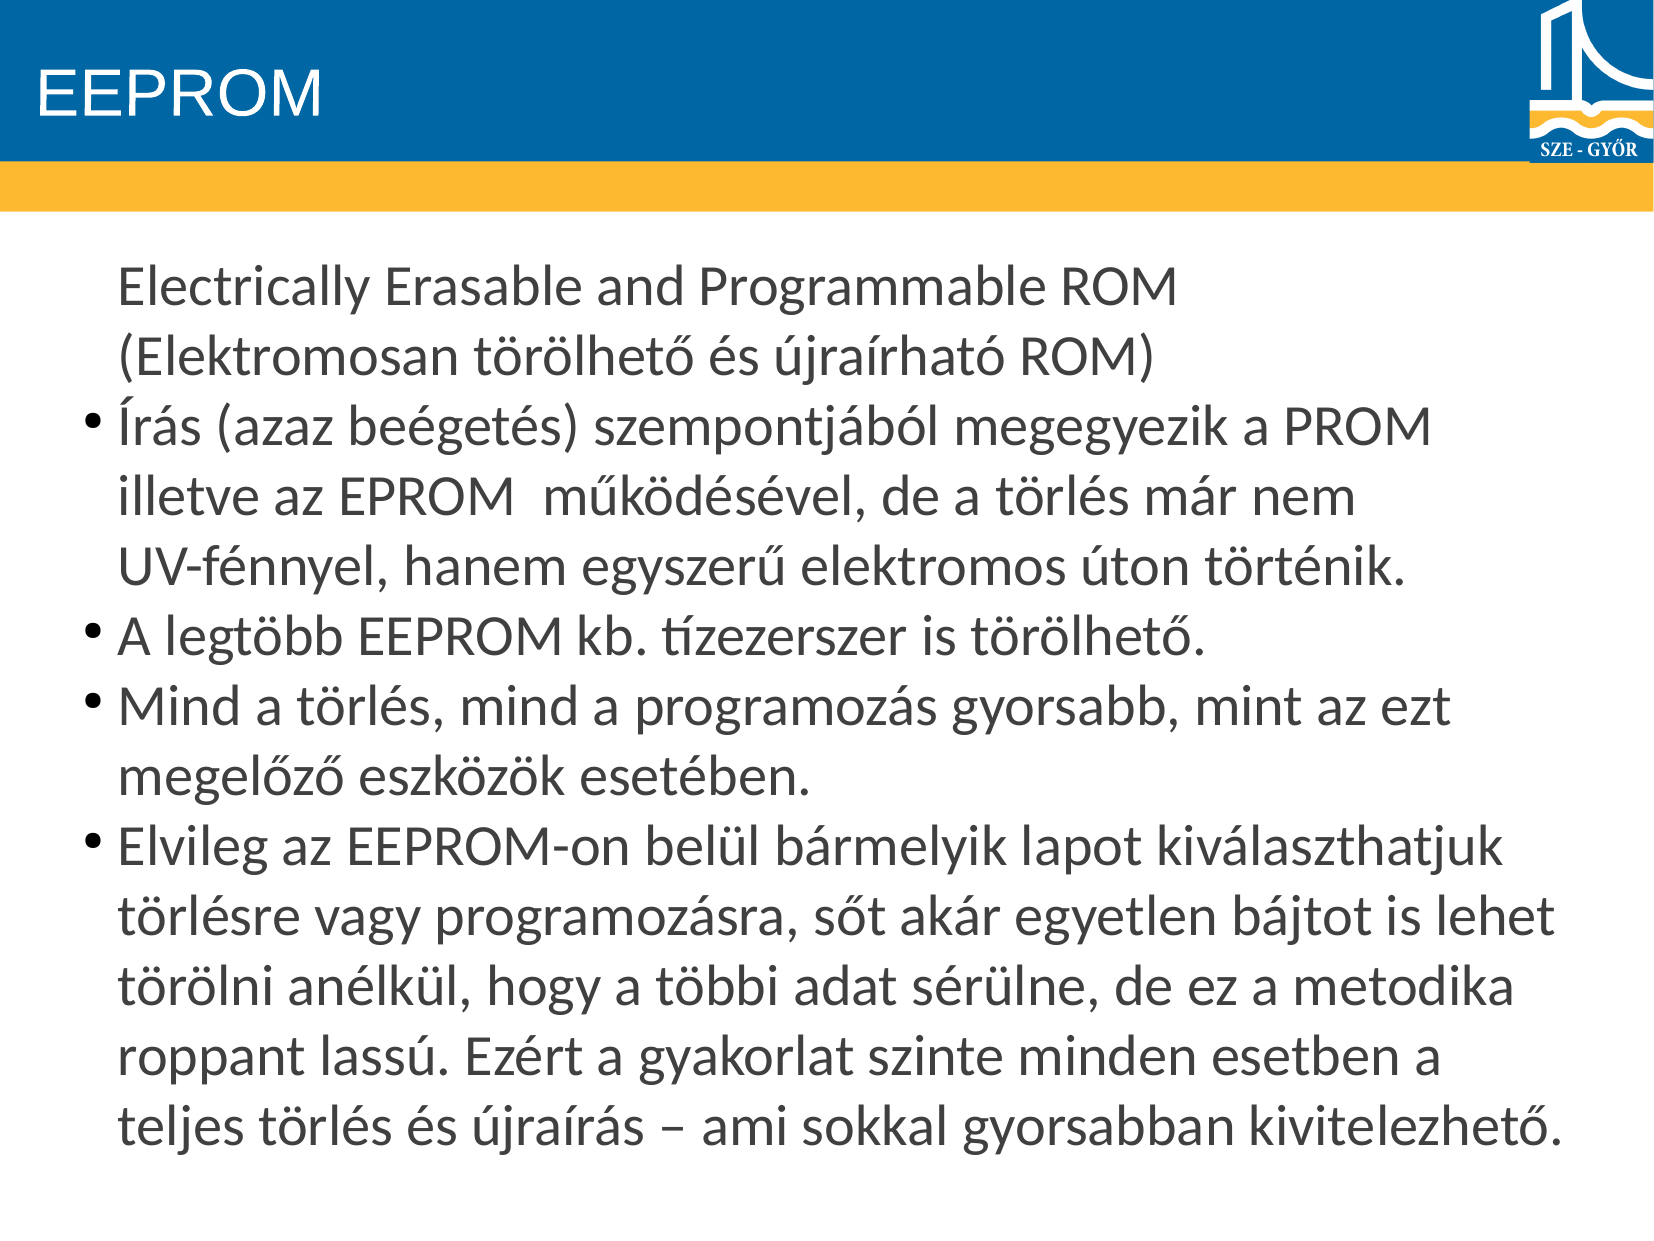

EEPROM
Electrically Erasable and Programmable ROM
(Elektromosan törölhető és újraírható ROM)
Írás (azaz beégetés) szempontjából megegyezik a PROM illetve az EPROM működésével, de a törlés már nem
UV-fénnyel, hanem egyszerű elektromos úton történik.
A legtöbb EEPROM kb. tízezerszer is törölhető.
Mind a törlés, mind a programozás gyorsabb, mint az ezt megelőző eszközök esetében.
Elvileg az EEPROM-on belül bármelyik lapot kiválaszthatjuk törlésre vagy programozásra, sőt akár egyetlen bájtot is lehet törölni anélkül, hogy a többi adat sérülne, de ez a metodika roppant lassú. Ezért a gyakorlat szinte minden esetben a teljes törlés és újraírás – ami sokkal gyorsabban kivitelezhető.